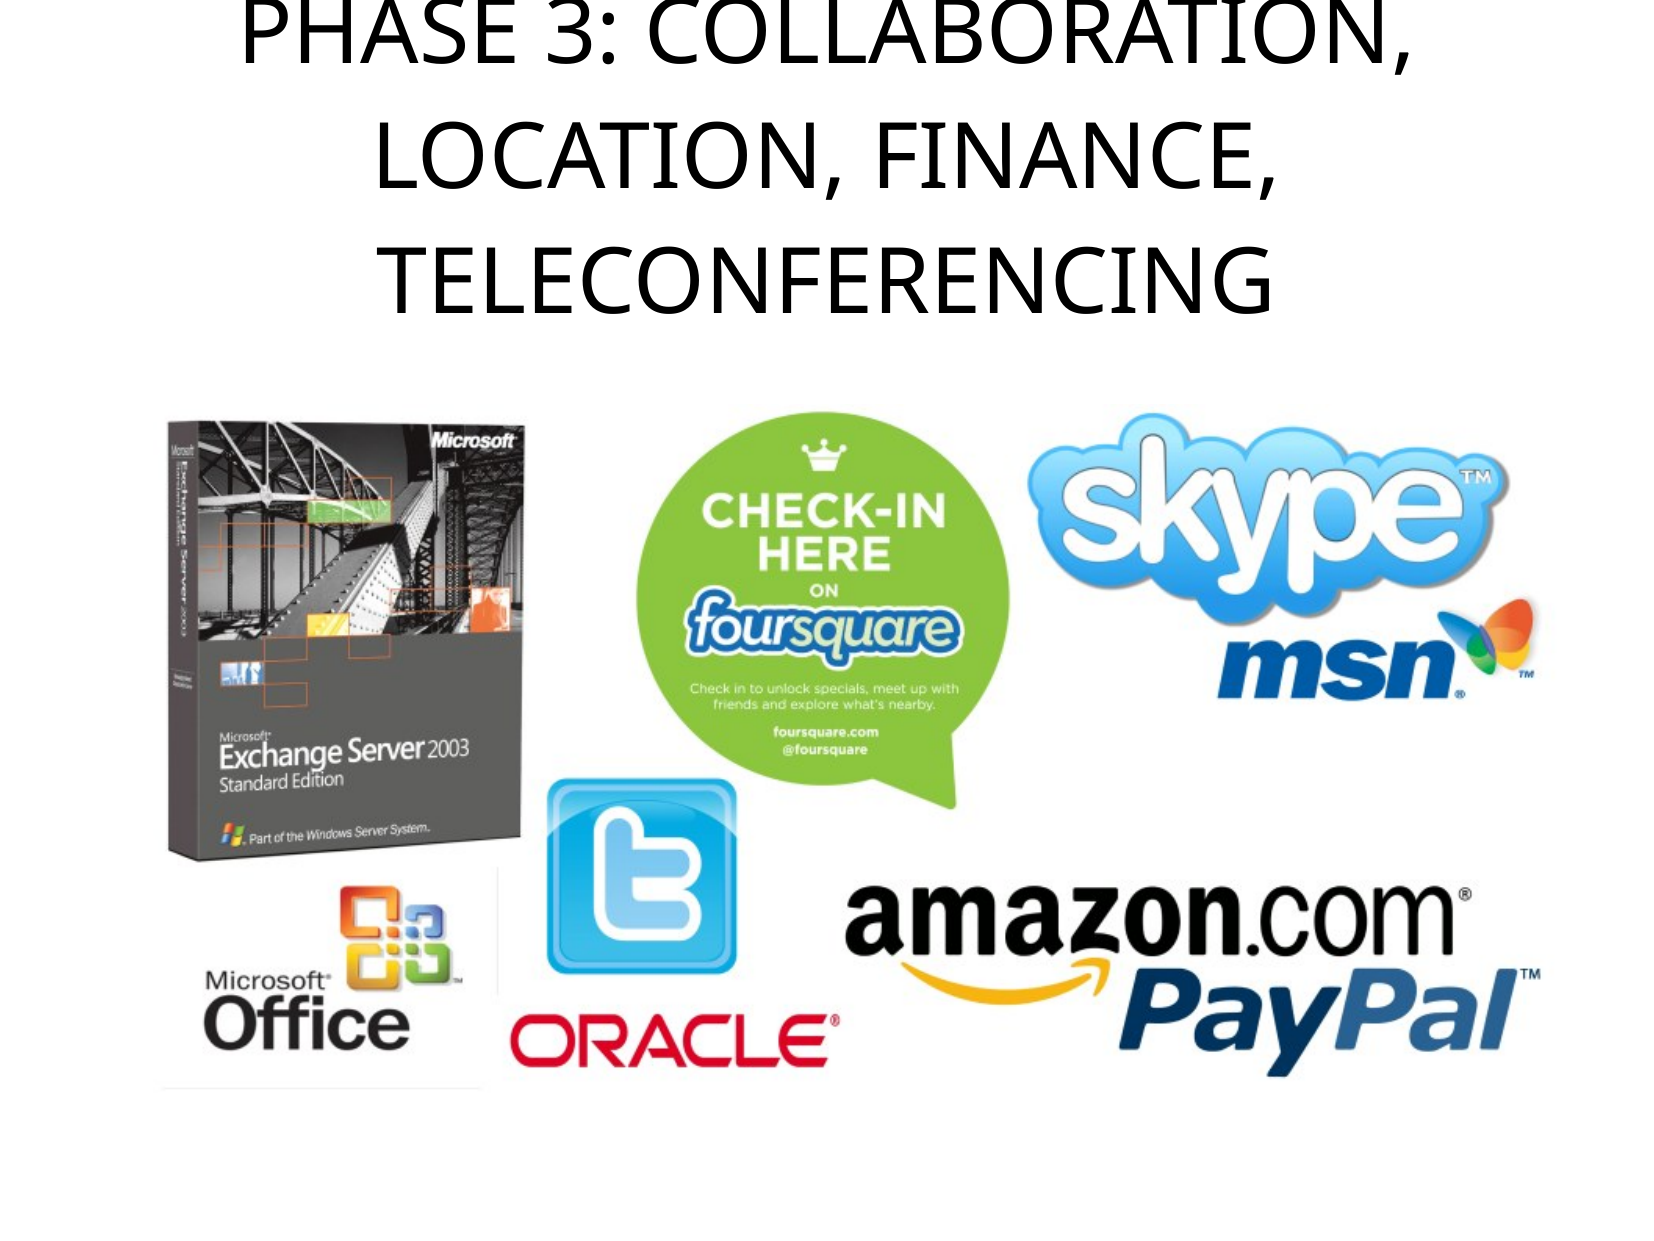

# PHASE 3: COLLABORATION, LOCATION, FINANCE, TELECONFERENCING